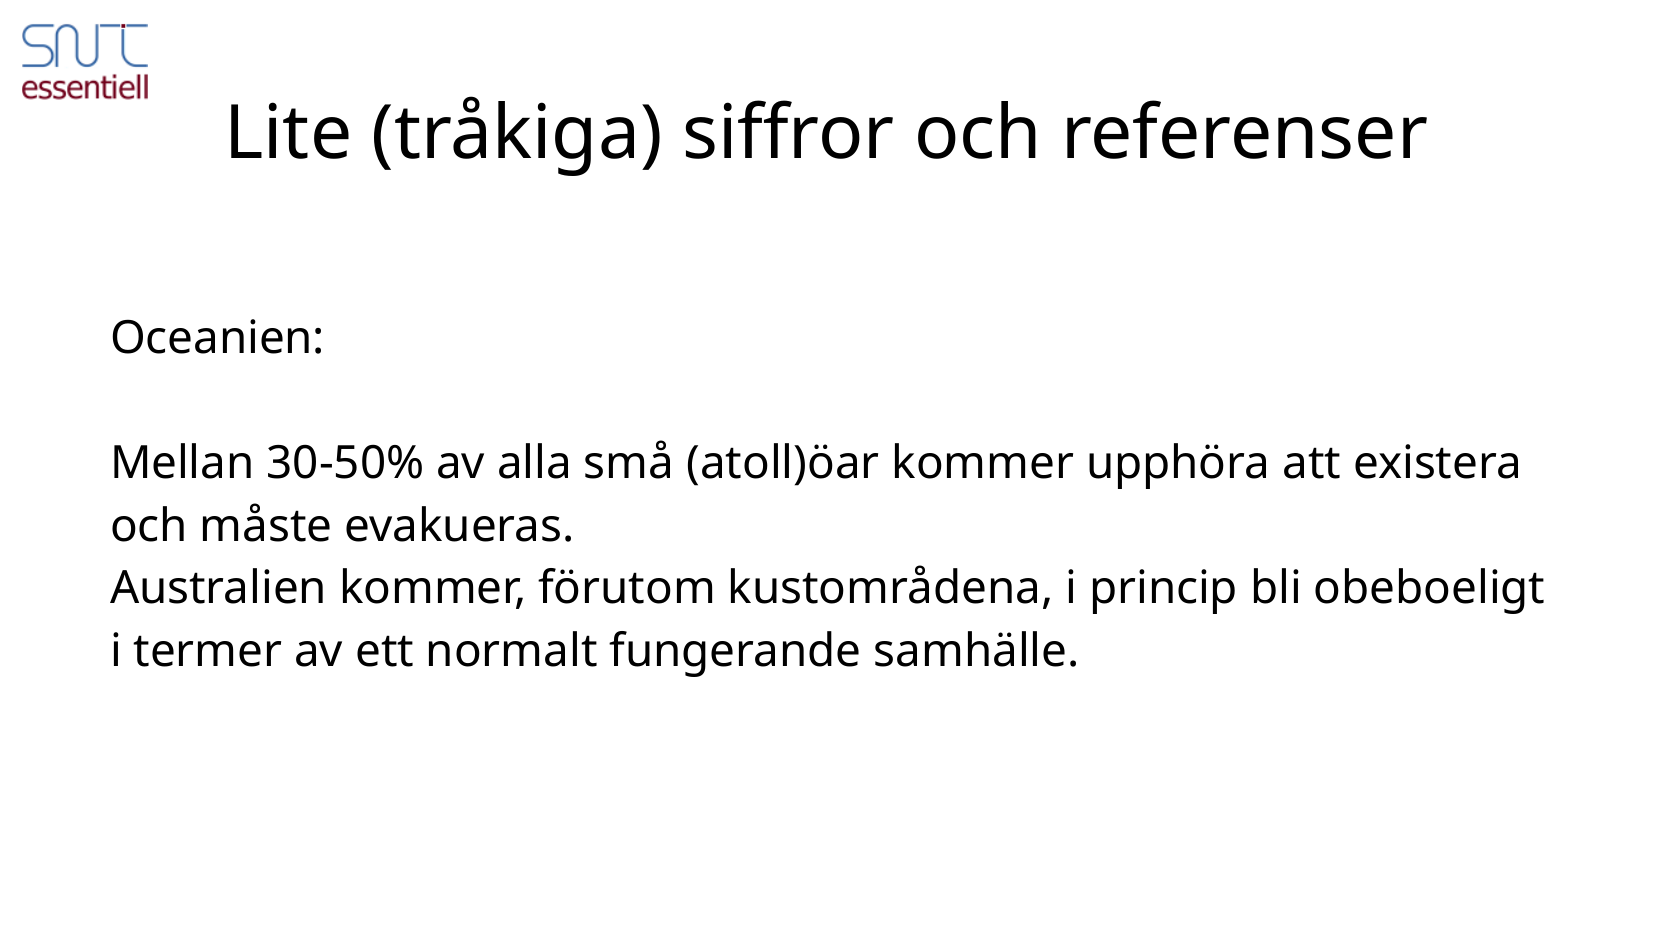

# Lite (tråkiga) siffror och referenser
Oceanien:
Mellan 30-50% av alla små (atoll)öar kommer upphöra att existera och måste evakueras.
Australien kommer, förutom kustområdena, i princip bli obeboeligt i termer av ett normalt fungerande samhälle.